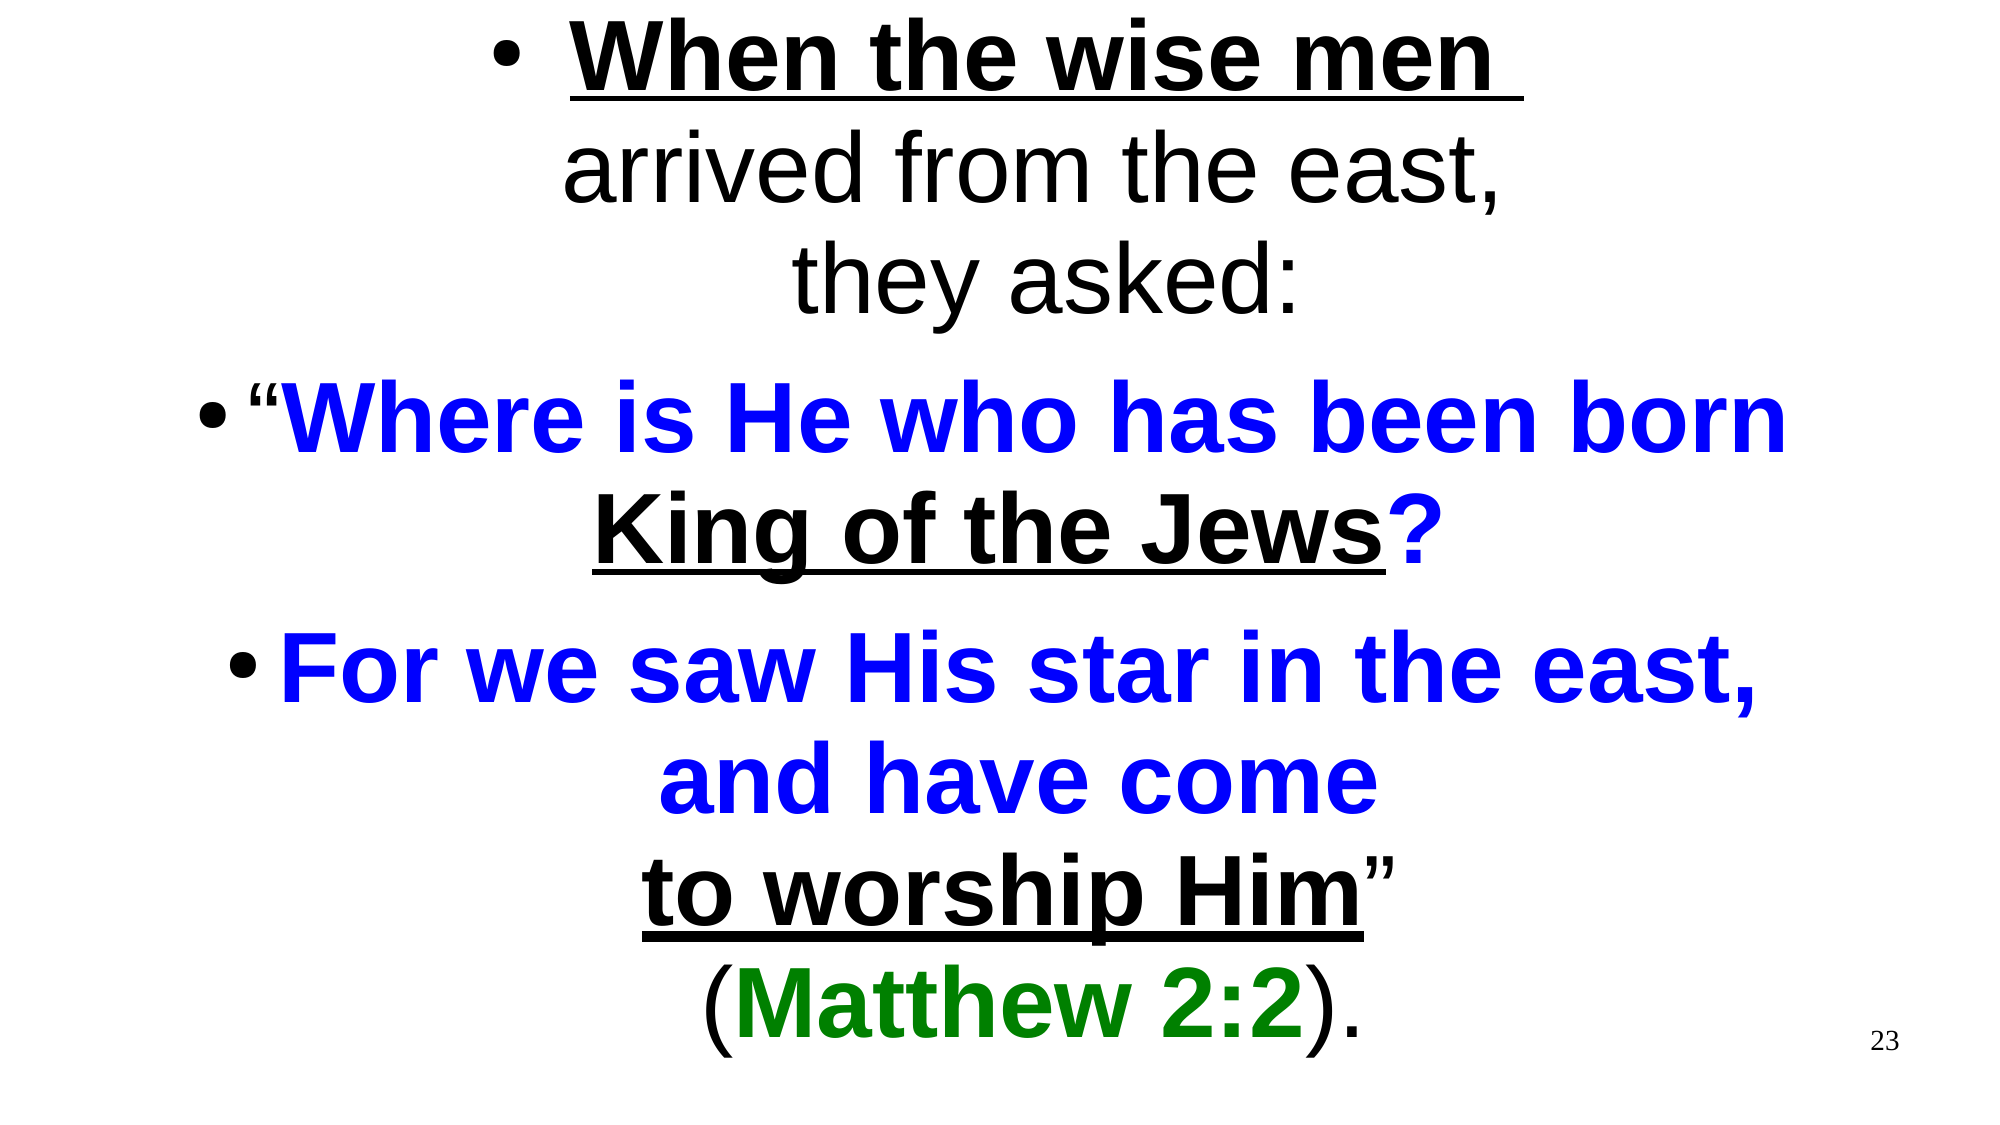

# When the wise men arrived from the east, they asked:
“Where is He who has been born
King of the Jews?
For we saw His star in the east,
and have come
to worship Him”
(Matthew 2:2).
23